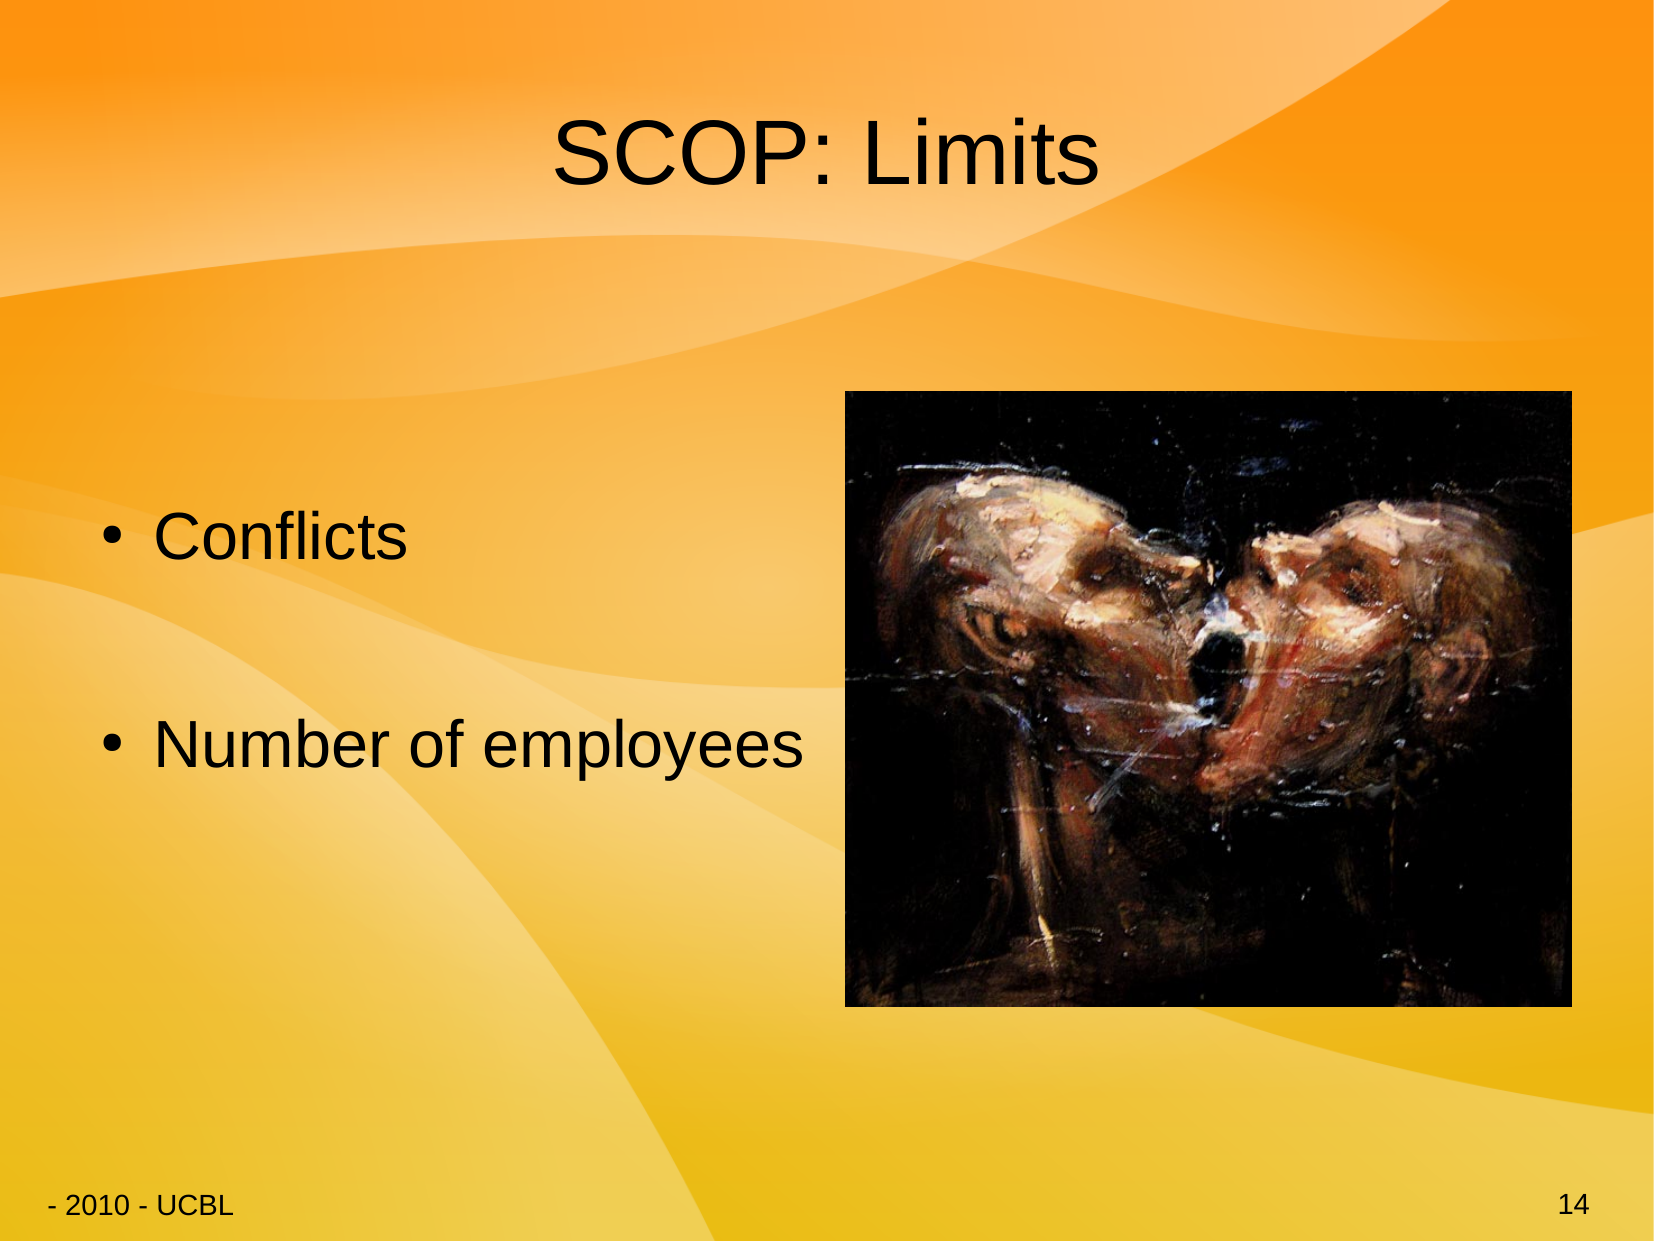

# SCOP: Limits
Conflicts
Number of employees
 - 2010 - UCBL